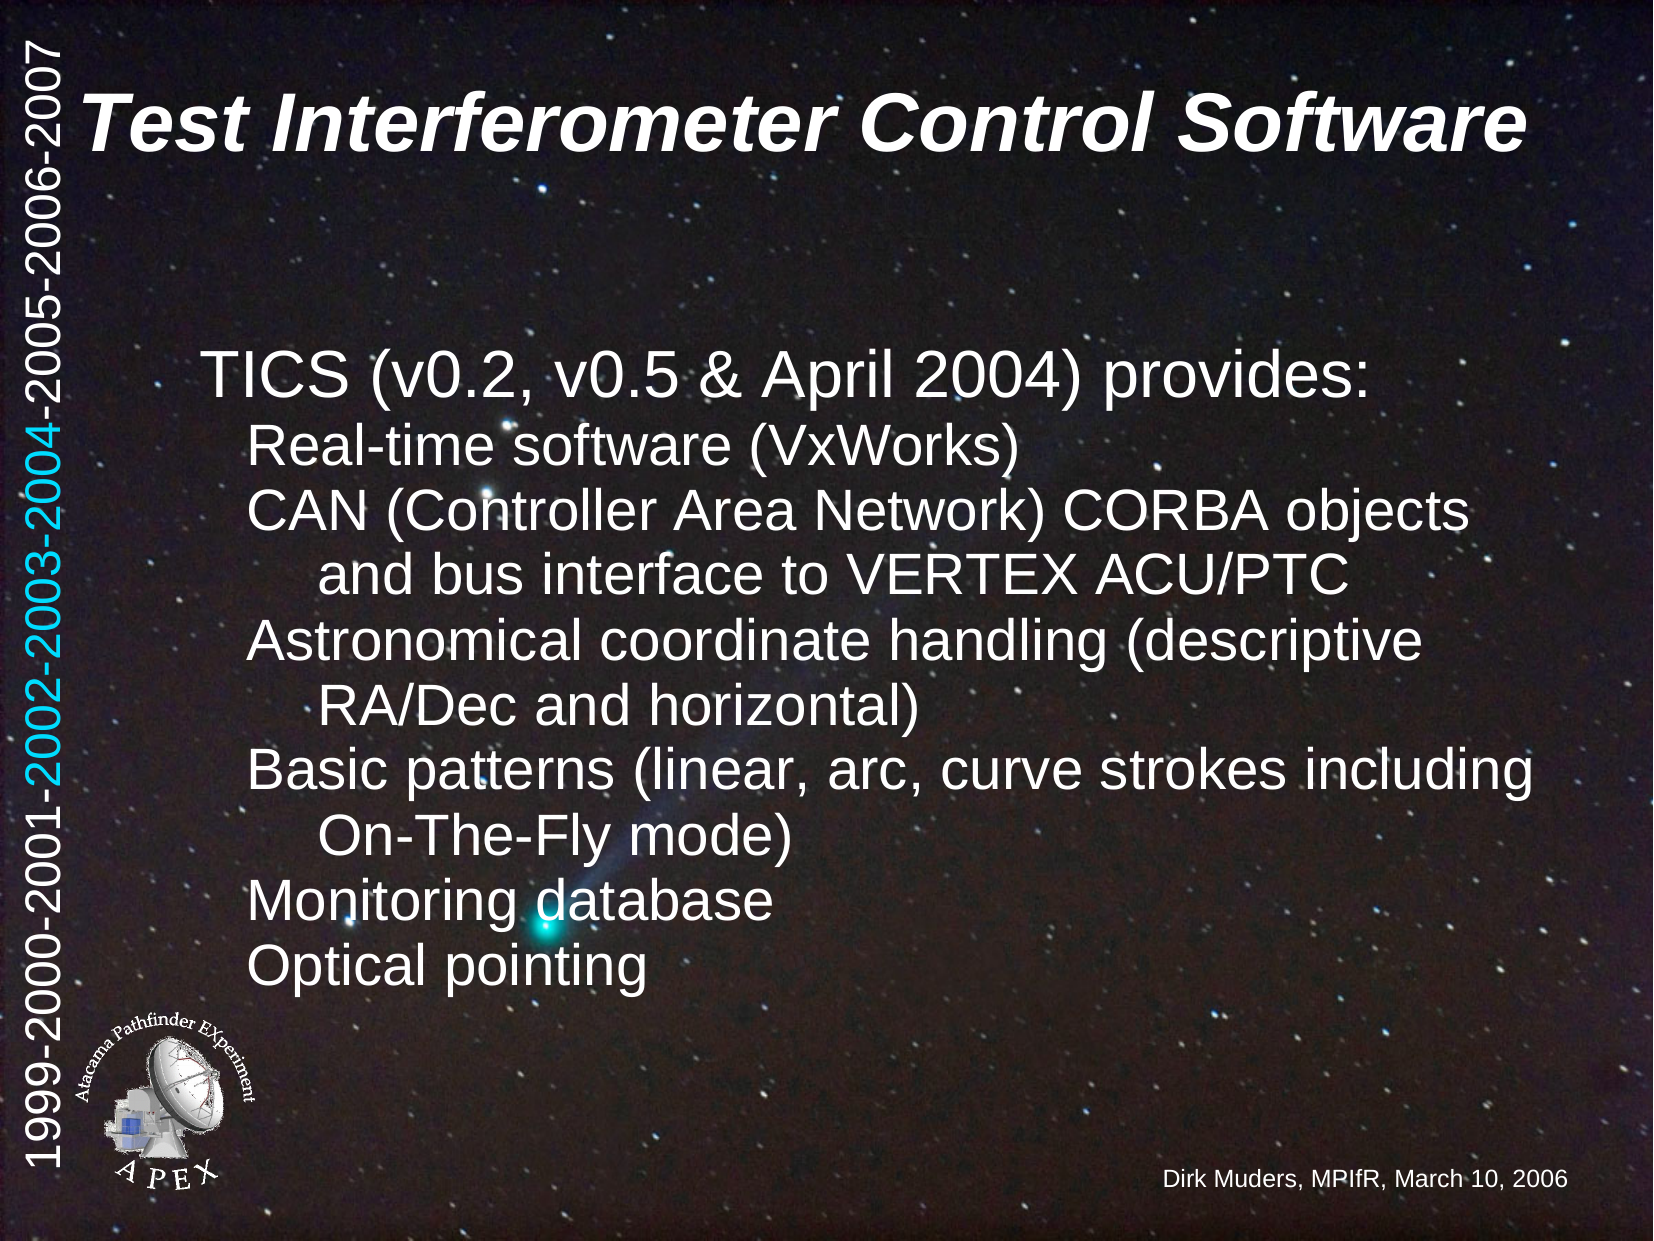

# Test Interferometer Control Software
1999-2000-2001-2002-2003-2004-2005-2006-2007
TICS (v0.2, v0.5 & April 2004) provides:
Real-time software (VxWorks)
CAN (Controller Area Network) CORBA objects and bus interface to VERTEX ACU/PTC
Astronomical coordinate handling (descriptive RA/Dec and horizontal)
Basic patterns (linear, arc, curve strokes including On-The-Fly mode)
Monitoring database
Optical pointing